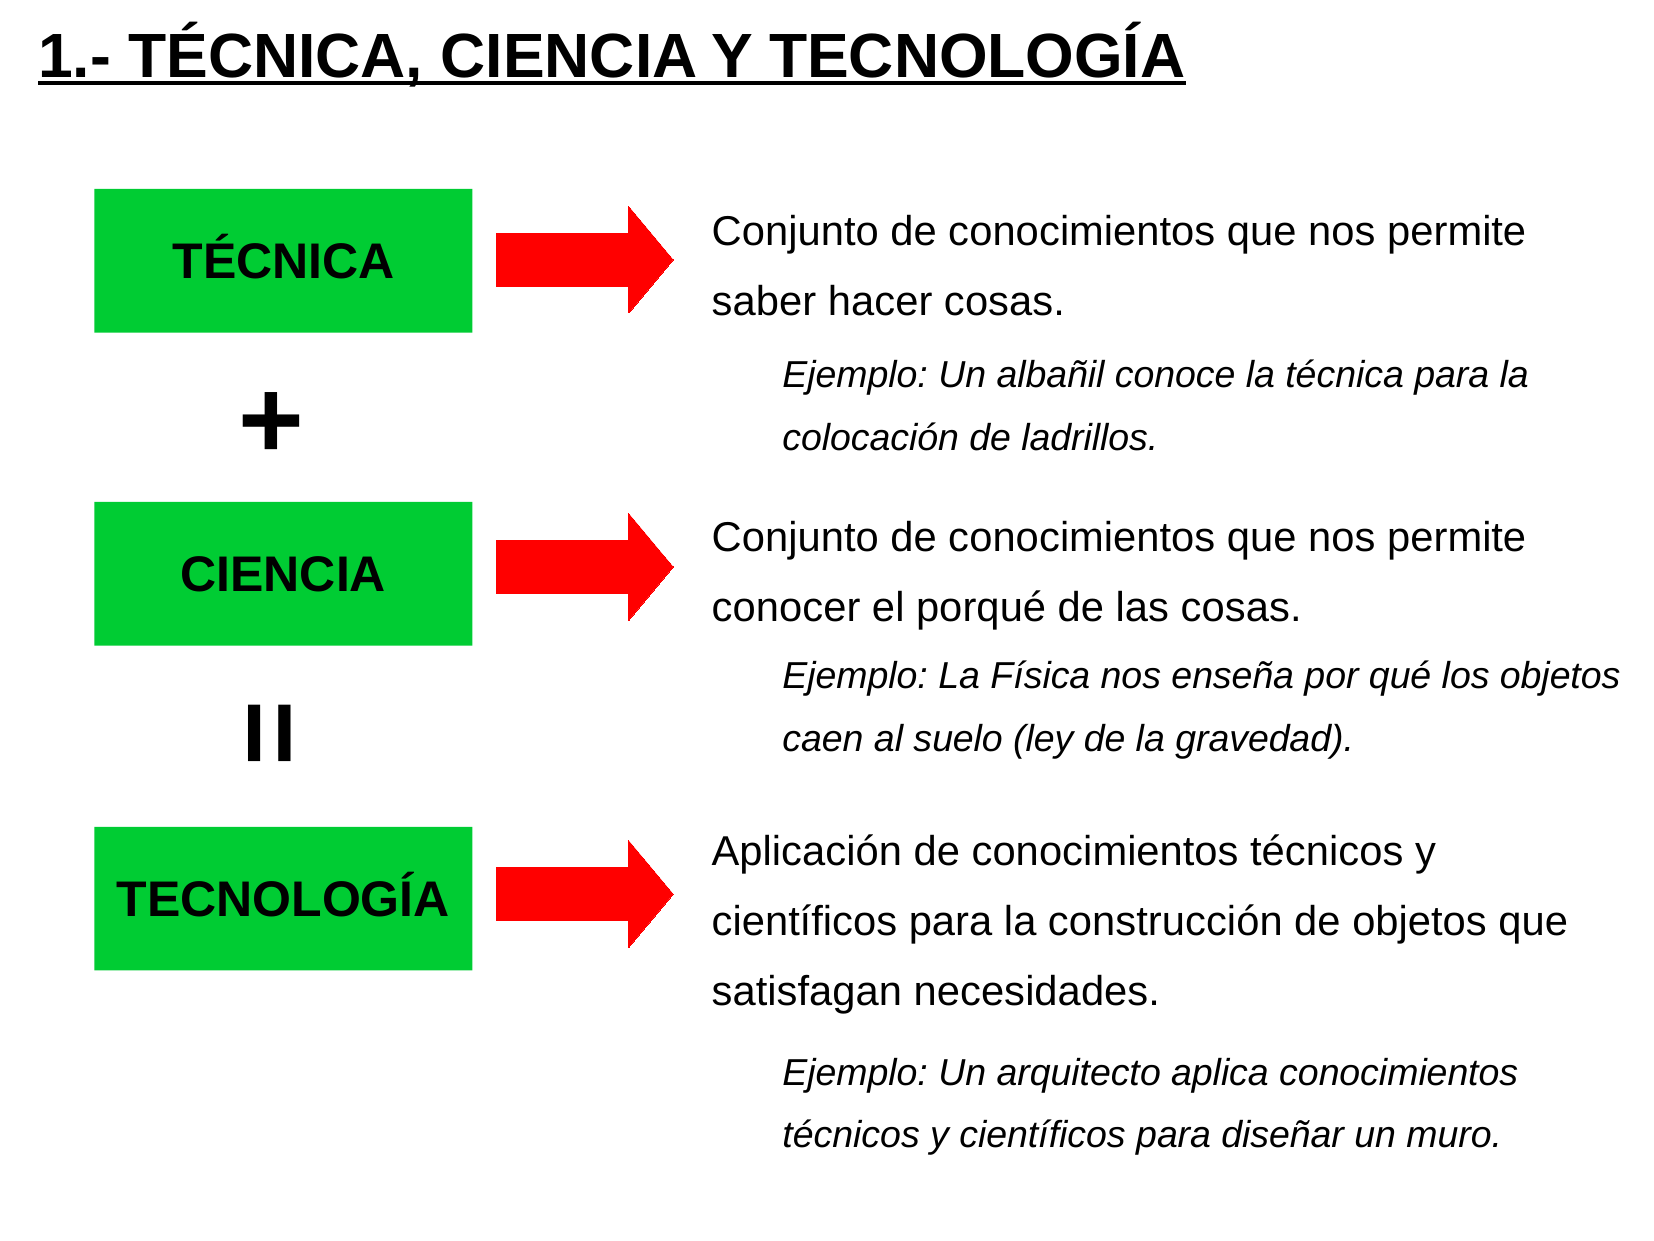

1.- TÉCNICA, CIENCIA Y TECNOLOGÍA
Conjunto de conocimientos que nos permite saber hacer cosas.
TÉCNICA
Ejemplo: Un albañil conoce la técnica para la colocación de ladrillos.
+
Conjunto de conocimientos que nos permite conocer el porqué de las cosas.
CIENCIA
Ejemplo: La Física nos enseña por qué los objetos caen al suelo (ley de la gravedad).
=
Aplicación de conocimientos técnicos y científicos para la construcción de objetos que satisfagan necesidades.
TECNOLOGÍA
Ejemplo: Un arquitecto aplica conocimientos técnicos y científicos para diseñar un muro.